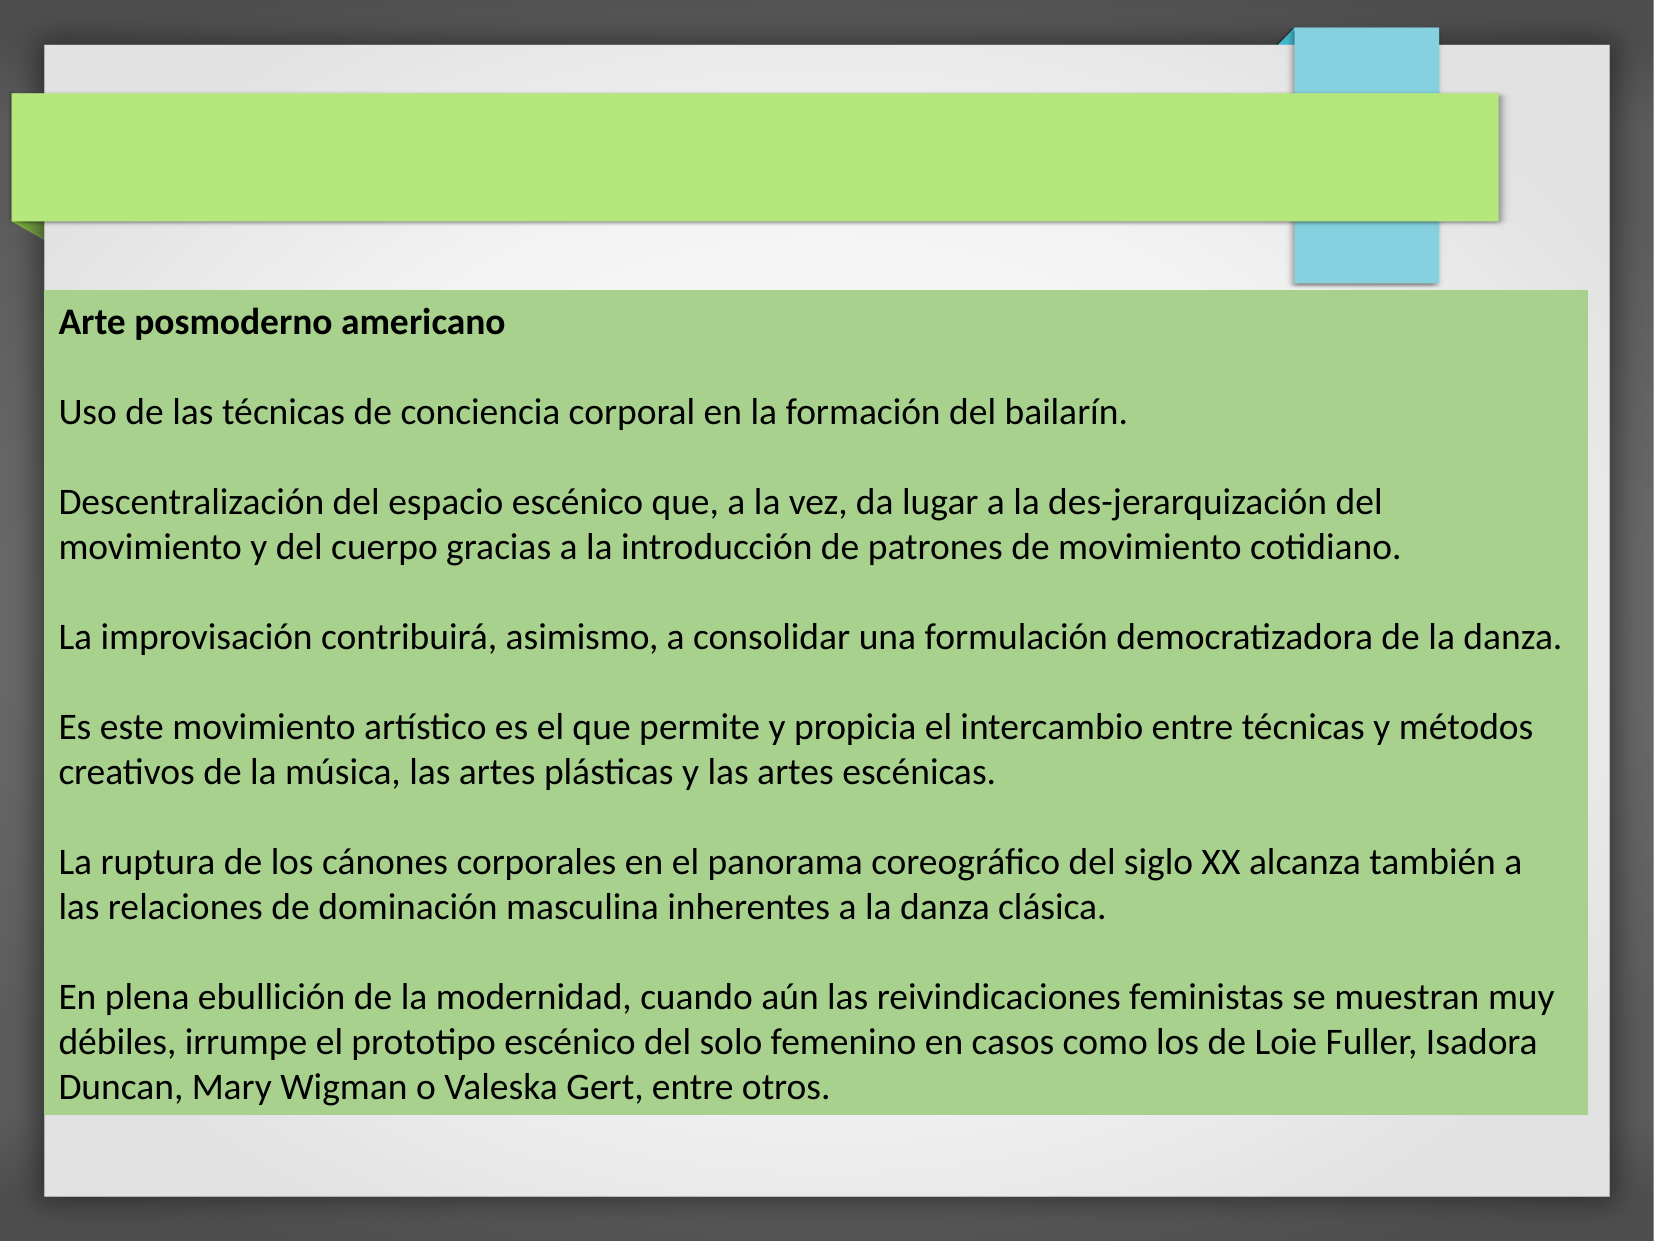

Arte posmoderno americano
Uso de las técnicas de conciencia corporal en la formación del bailarín.
Descentralización del espacio escénico que, a la vez, da lugar a la des-jerarquización del movimiento y del cuerpo gracias a la introducción de patrones de movimiento cotidiano.
La improvisación contribuirá, asimismo, a consolidar una formulación democratizadora de la danza.
Es este movimiento artístico es el que permite y propicia el intercambio entre técnicas y métodos creativos de la música, las artes plásticas y las artes escénicas.
La ruptura de los cánones corporales en el panorama coreográfico del siglo XX alcanza también a las relaciones de dominación masculina inherentes a la danza clásica.
En plena ebullición de la modernidad, cuando aún las reivindicaciones feministas se muestran muy débiles, irrumpe el prototipo escénico del solo femenino en casos como los de Loie Fuller, Isadora Duncan, Mary Wigman o Valeska Gert, entre otros.